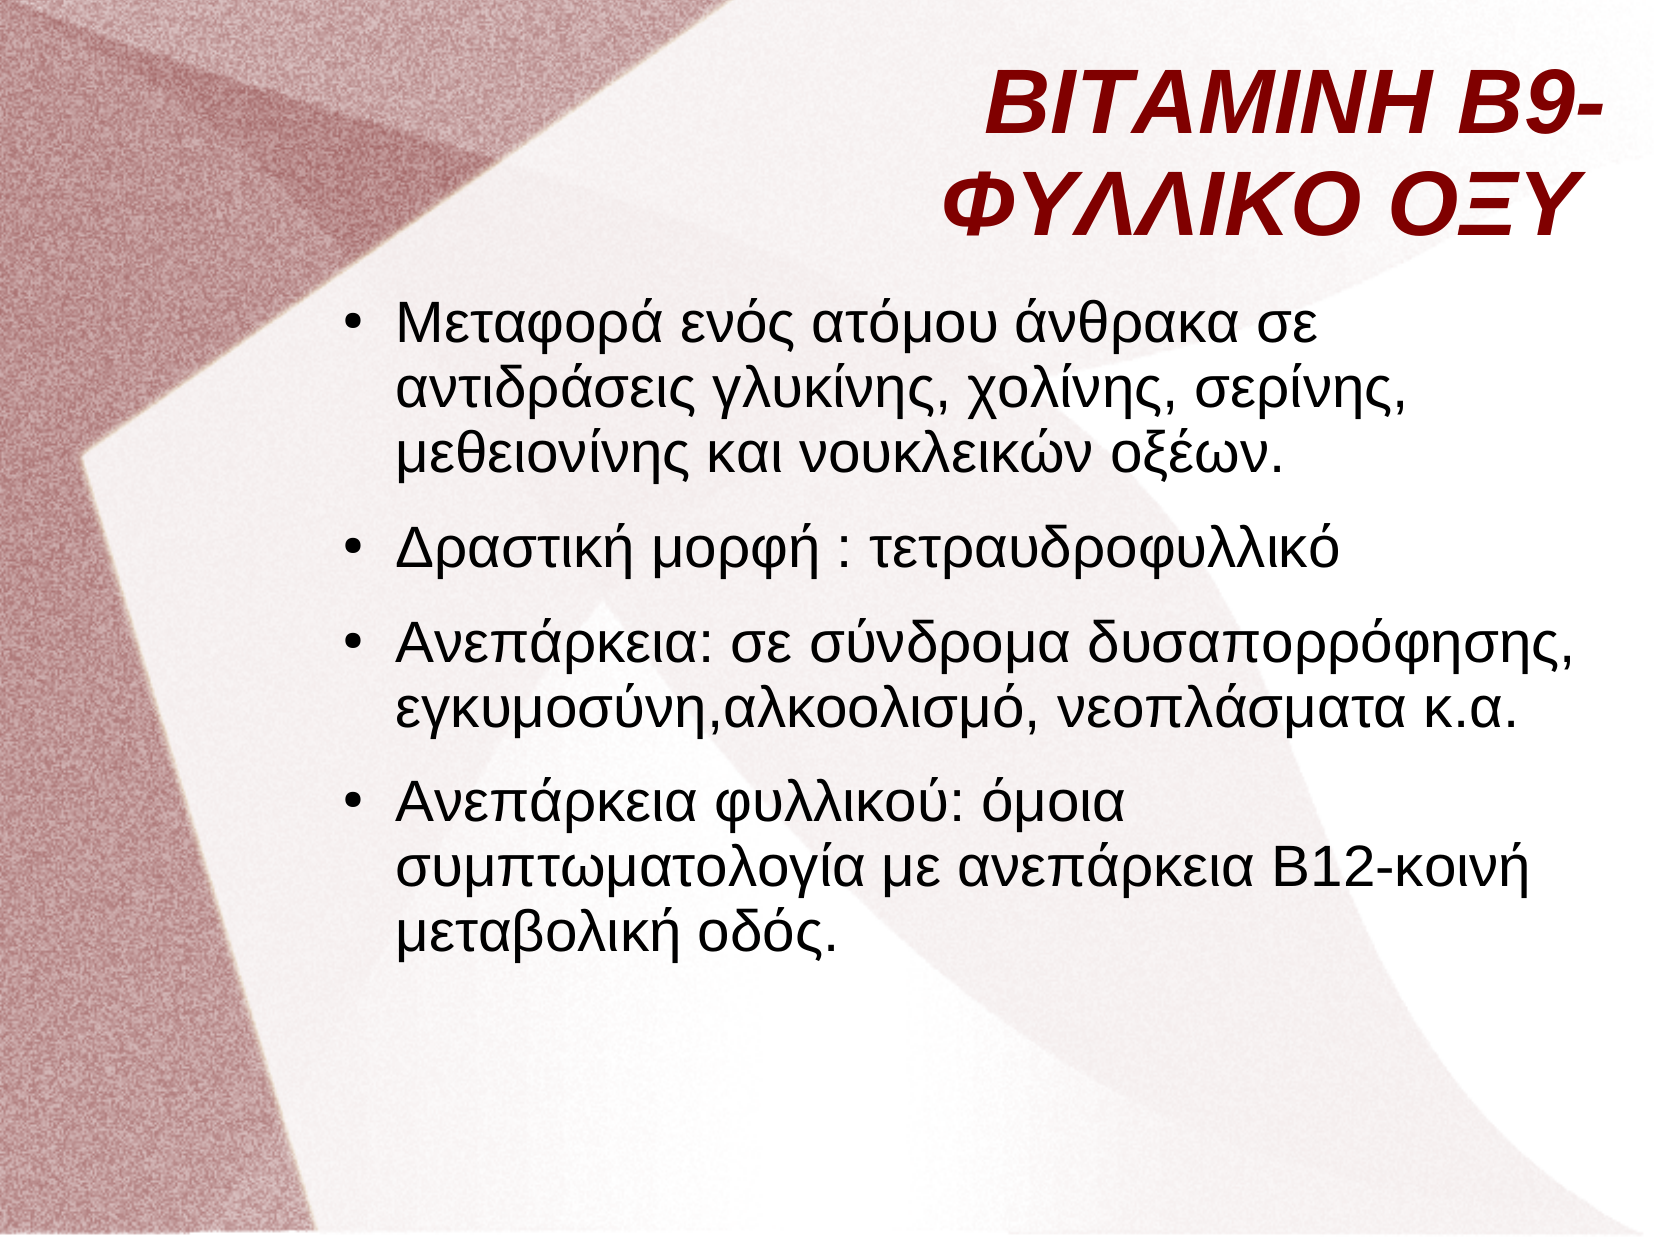

# BITAMINH B9-ΦΥΛΛΙΚΟ ΟΞΥ
Μεταφορά ενός ατόμου άνθρακα σε αντιδράσεις γλυκίνης, χολίνης, σερίνης, μεθειονίνης και νουκλεικών οξέων.
Δραστική μορφή : τετραυδροφυλλικό
Ανεπάρκεια: σε σύνδρομα δυσαπορρόφησης, εγκυμοσύνη,αλκοολισμό, νεοπλάσματα κ.α.
Ανεπάρκεια φυλλικού: όμοια συμπτωματολογία με ανεπάρκεια Β12-κοινή μεταβολική οδός.